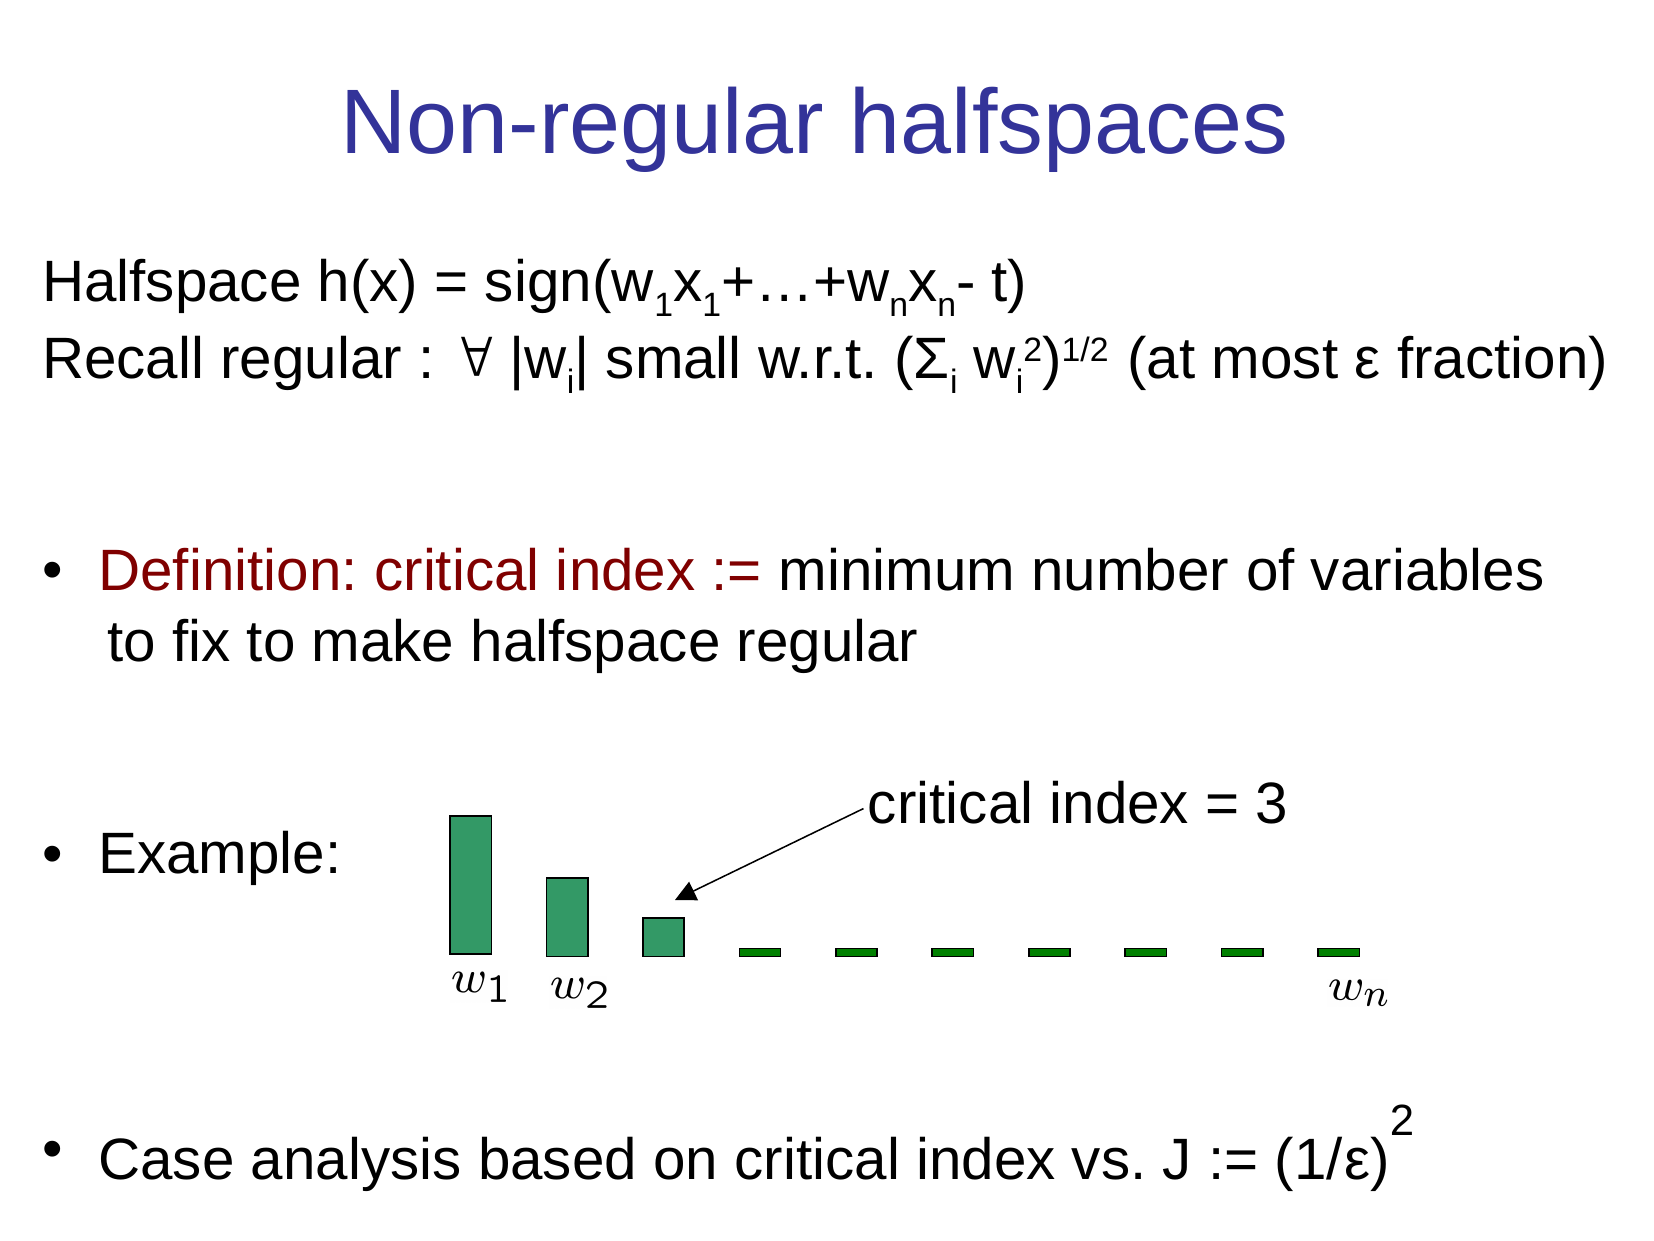

Non-regular halfspaces
# Halfspace h(x) = sign(w1x1+…+wnxn- t)
Recall regular :  |wi| small w.r.t. (Σi wi2)1/2 (at most ε fraction)
Definition: critical index := minimum number of variables
 to fix to make halfspace regular
Example:
Case analysis based on critical index vs. J := (1/ε)2
critical index = 3